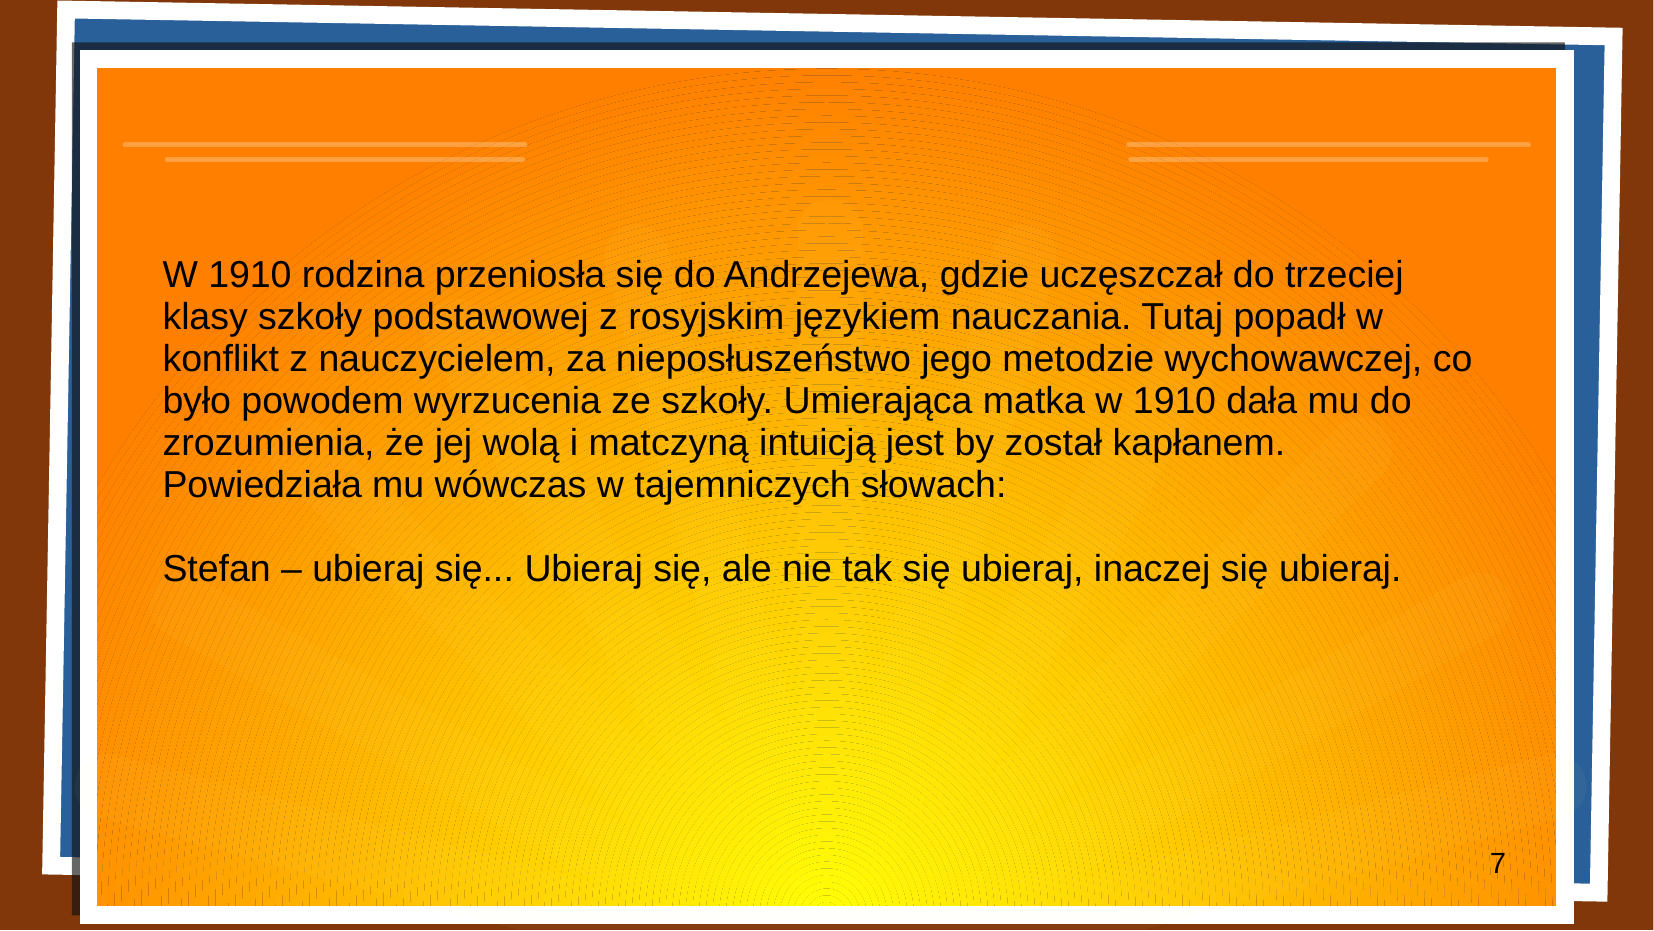

#
W 1910 rodzina przeniosła się do Andrzejewa, gdzie uczęszczał do trzeciej klasy szkoły podstawowej z rosyjskim językiem nauczania. Tutaj popadł w konflikt z nauczycielem, za nieposłuszeństwo jego metodzie wychowawczej, co było powodem wyrzucenia ze szkoły. Umierająca matka w 1910 dała mu do zrozumienia, że jej wolą i matczyną intuicją jest by został kapłanem. Powiedziała mu wówczas w tajemniczych słowach:
Stefan – ubieraj się... Ubieraj się, ale nie tak się ubieraj, inaczej się ubieraj.
7